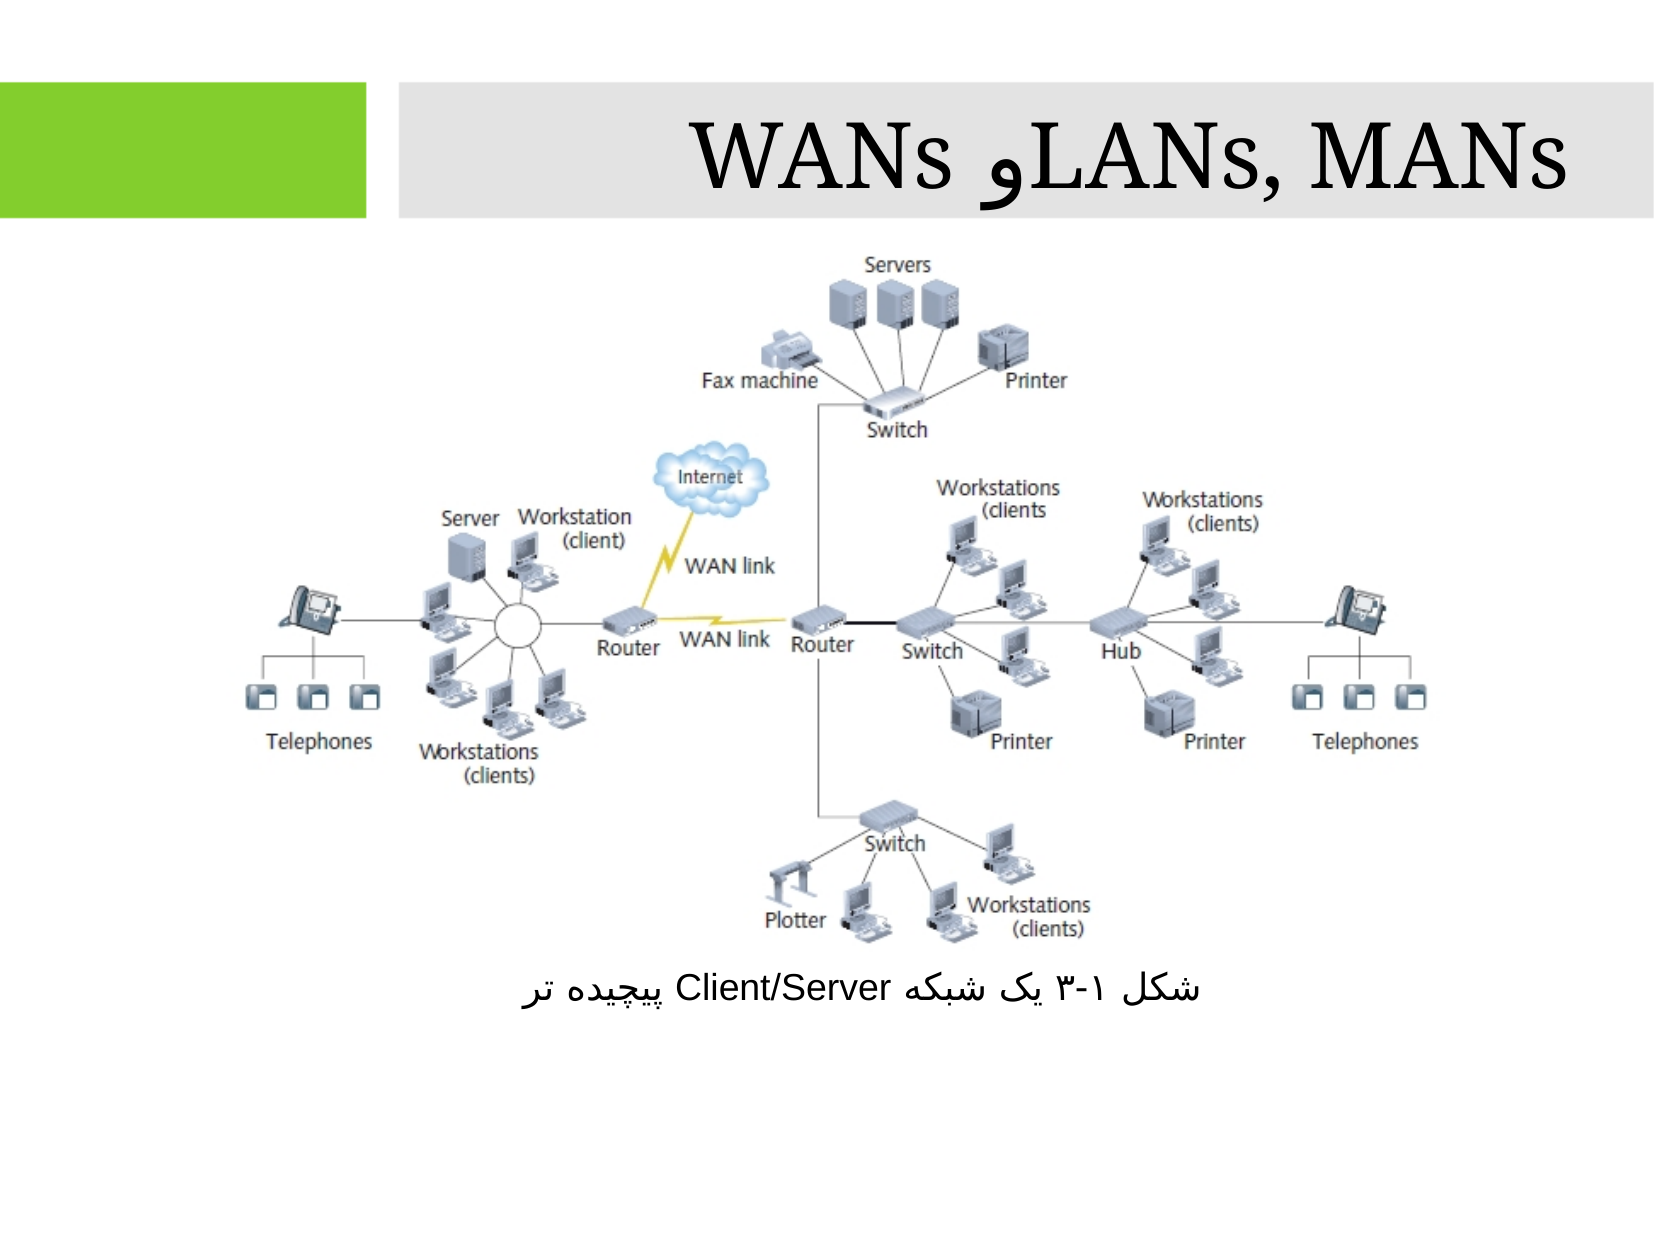

# LANs, MANsو WANs
شکل ۱-۳ یک شبکه Client/Server پیچیده تر